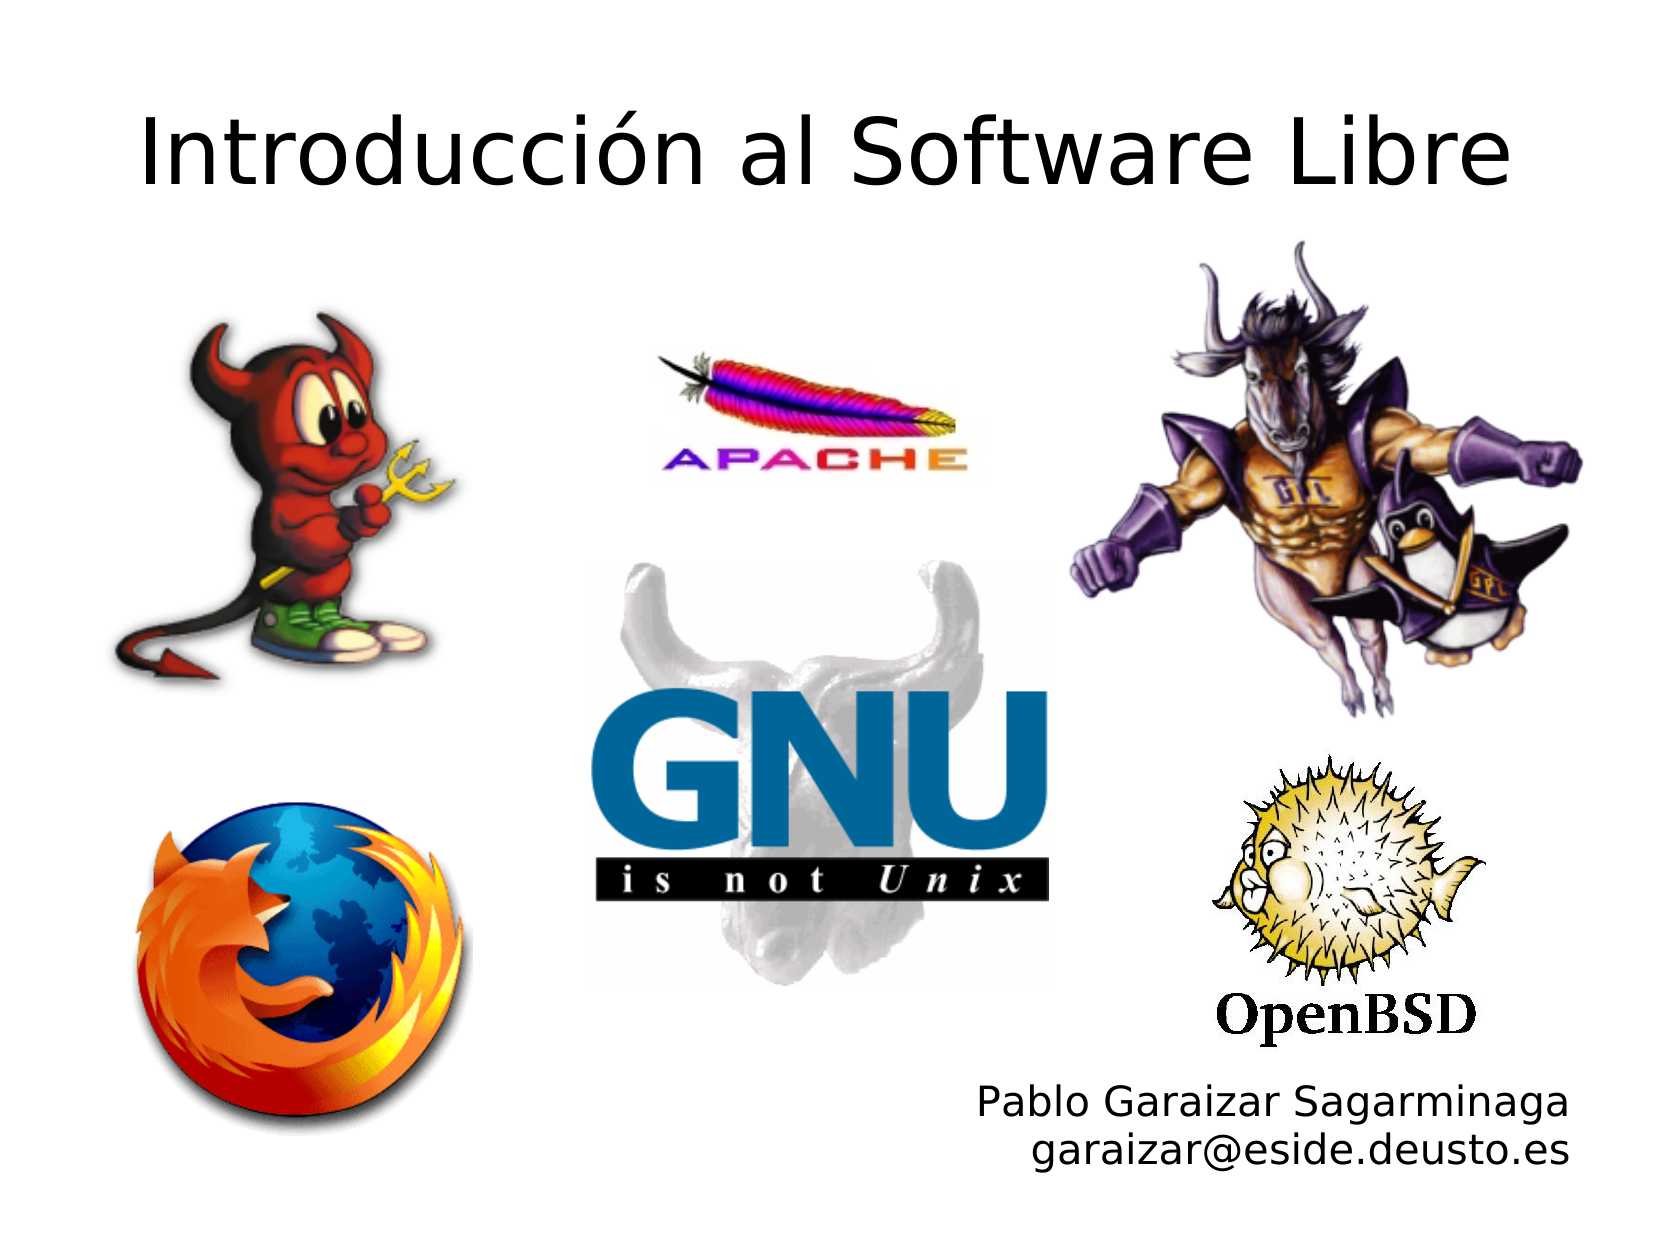

# Introducción al Software Libre
Pablo Garaizar Sagarminaga
garaizar@eside.deusto.es